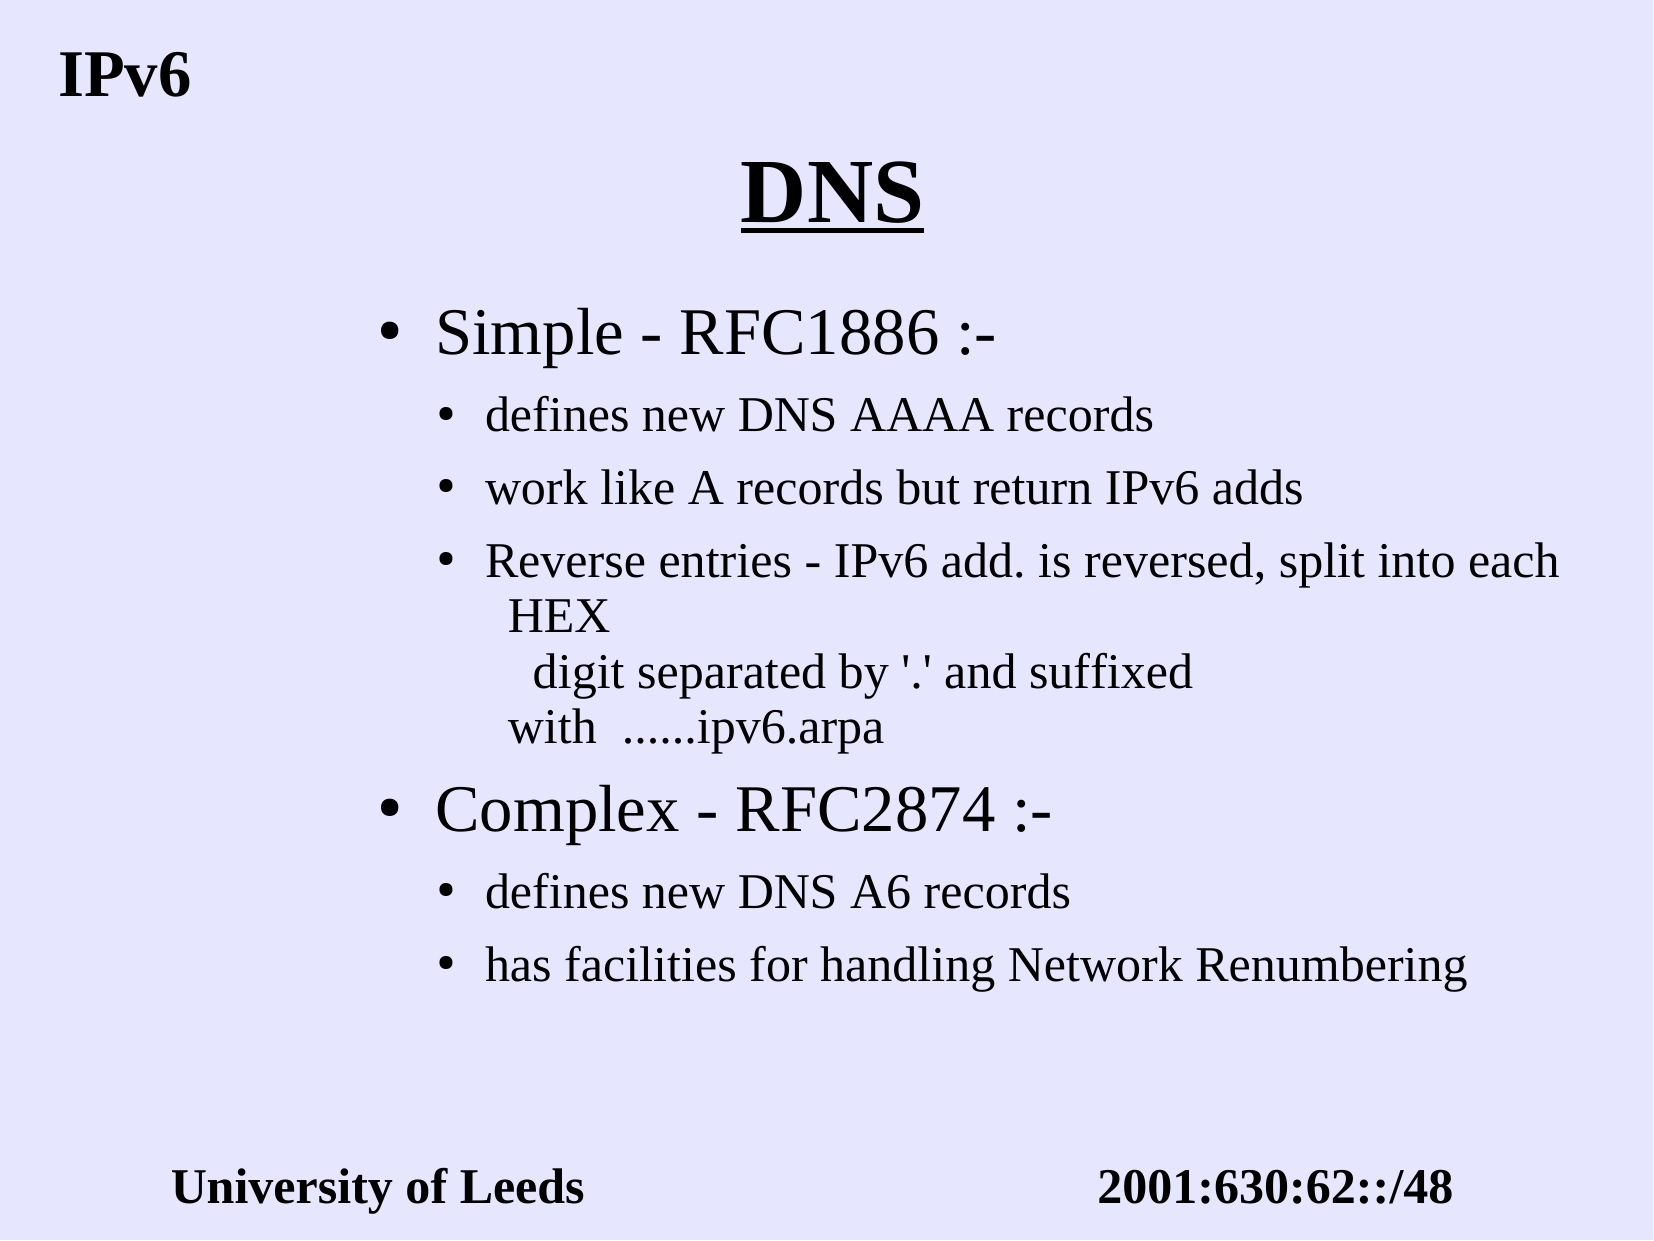

# DNS
 Simple - RFC1886 :-
 defines new DNS AAAA records
 work like A records but return IPv6 adds
 Reverse entries - IPv6 add. is reversed, split into each HEX
 digit separated by '.' and suffixed with ......ipv6.arpa
 Complex - RFC2874 :-
 defines new DNS A6 records
 has facilities for handling Network Renumbering